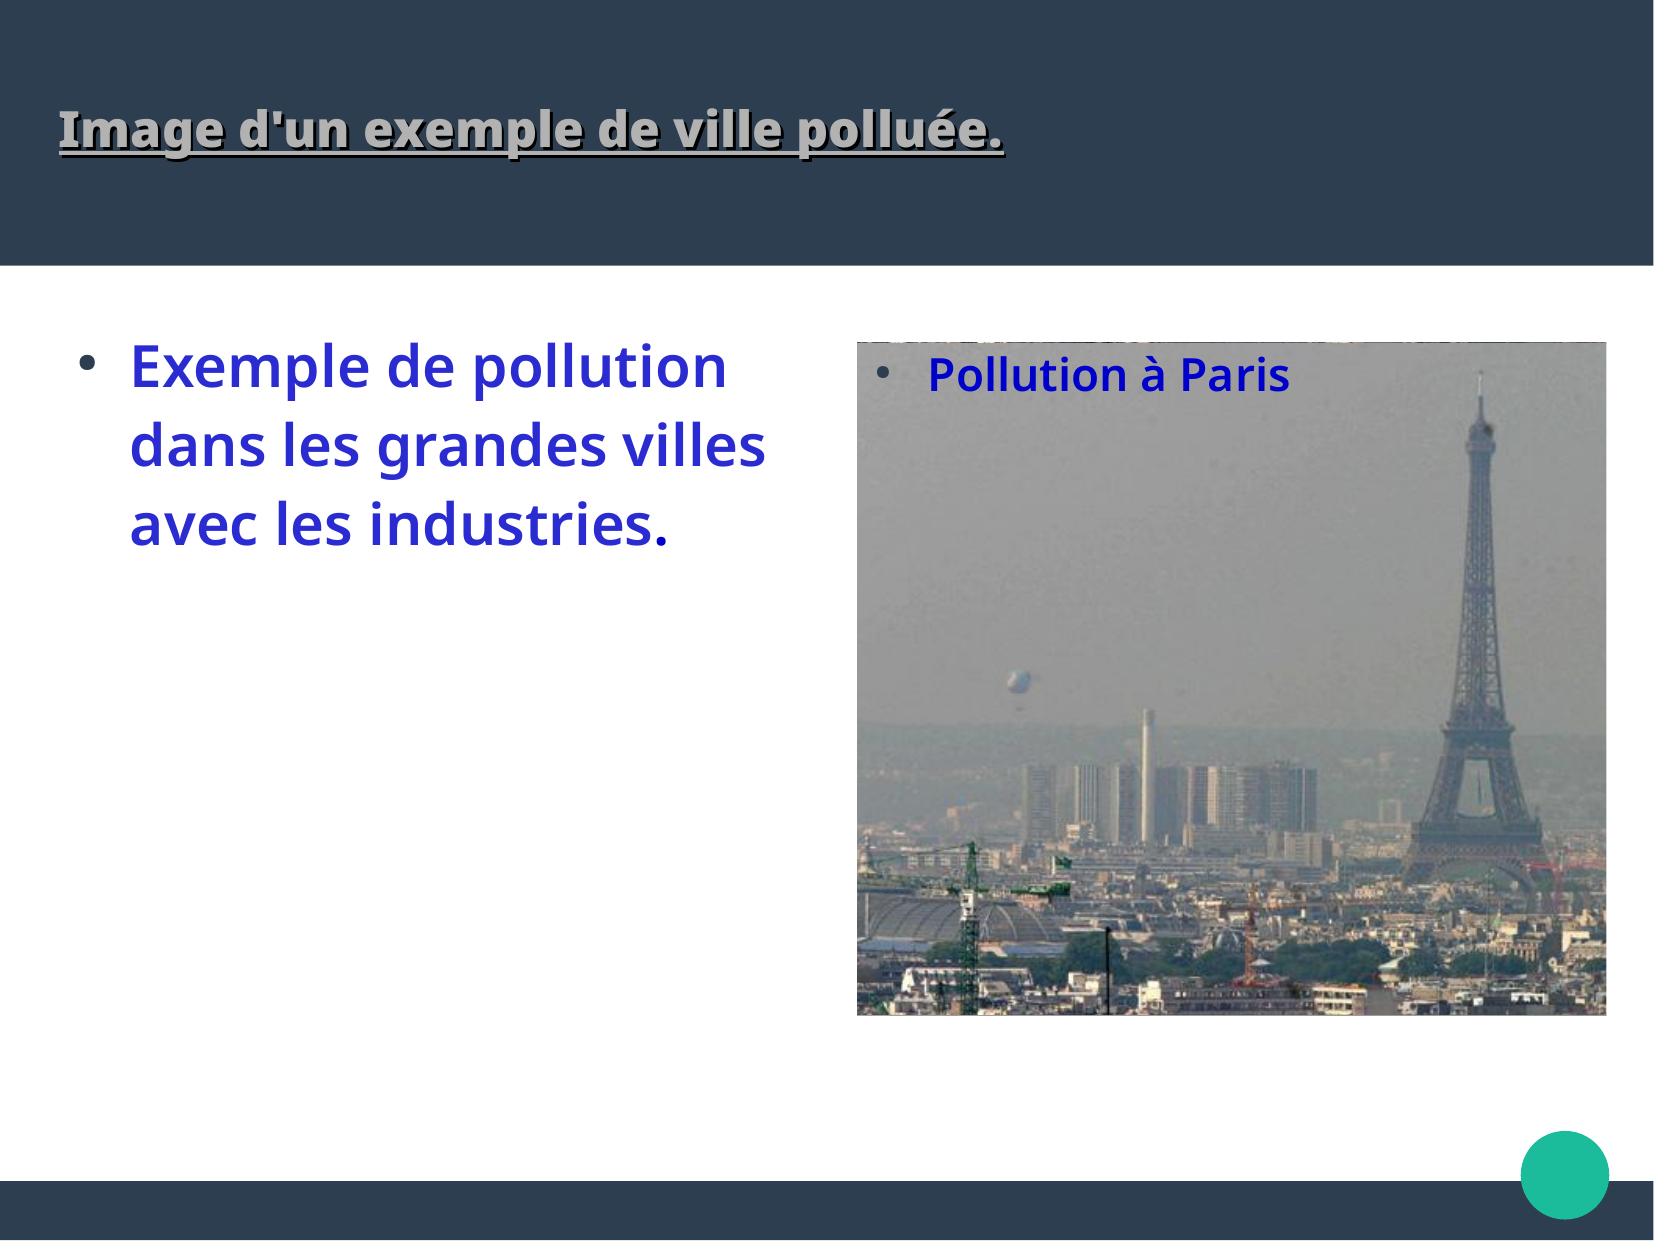

# Image d'un exemple de ville polluée.
Exemple de pollution dans les grandes villes avec les industries.
Pollution à Paris